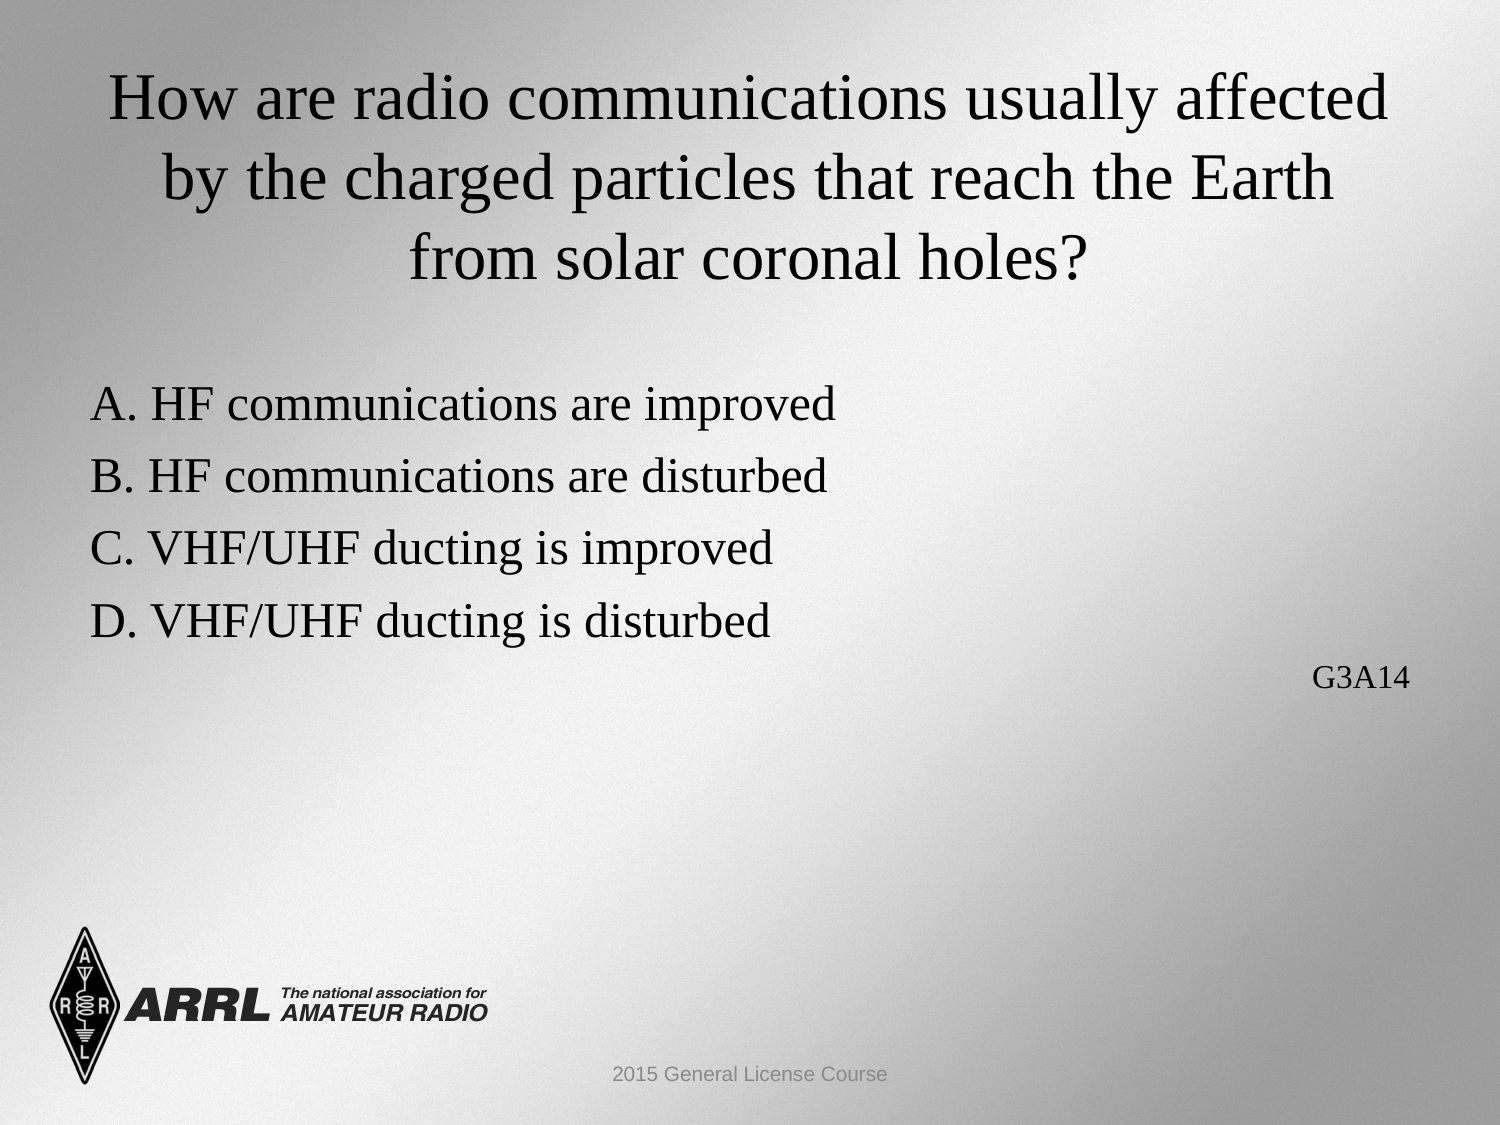

# How are radio communications usually affected by the charged particles that reach the Earth from solar coronal holes?
A. HF communications are improved
B. HF communications are disturbed
C. VHF/UHF ducting is improved
D. VHF/UHF ducting is disturbed
 G3A14
2015 General License Course